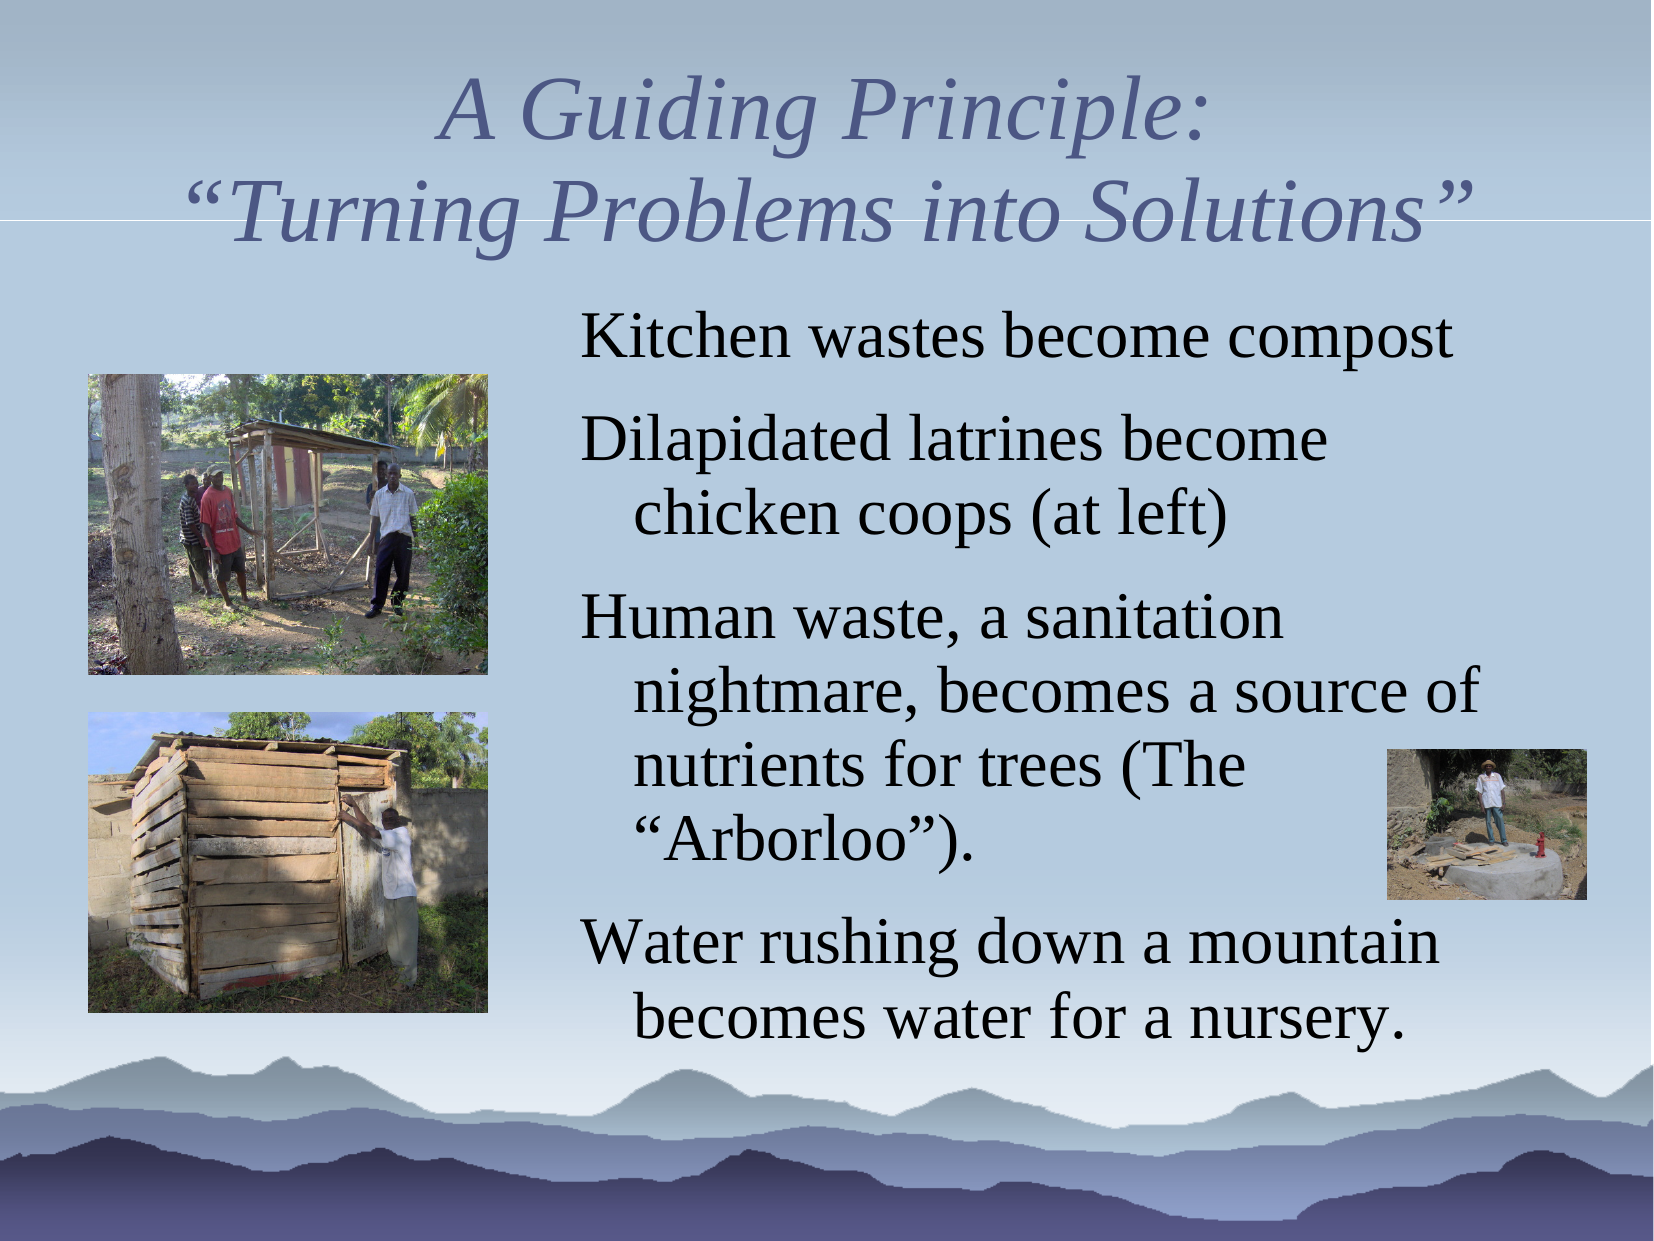

# A Guiding Principle: “Turning Problems into Solutions”
Kitchen wastes become compost
Dilapidated latrines become chicken coops (at left)
Human waste, a sanitation nightmare, becomes a source of nutrients for trees (The “Arborloo”).
Water rushing down a mountain becomes water for a nursery.